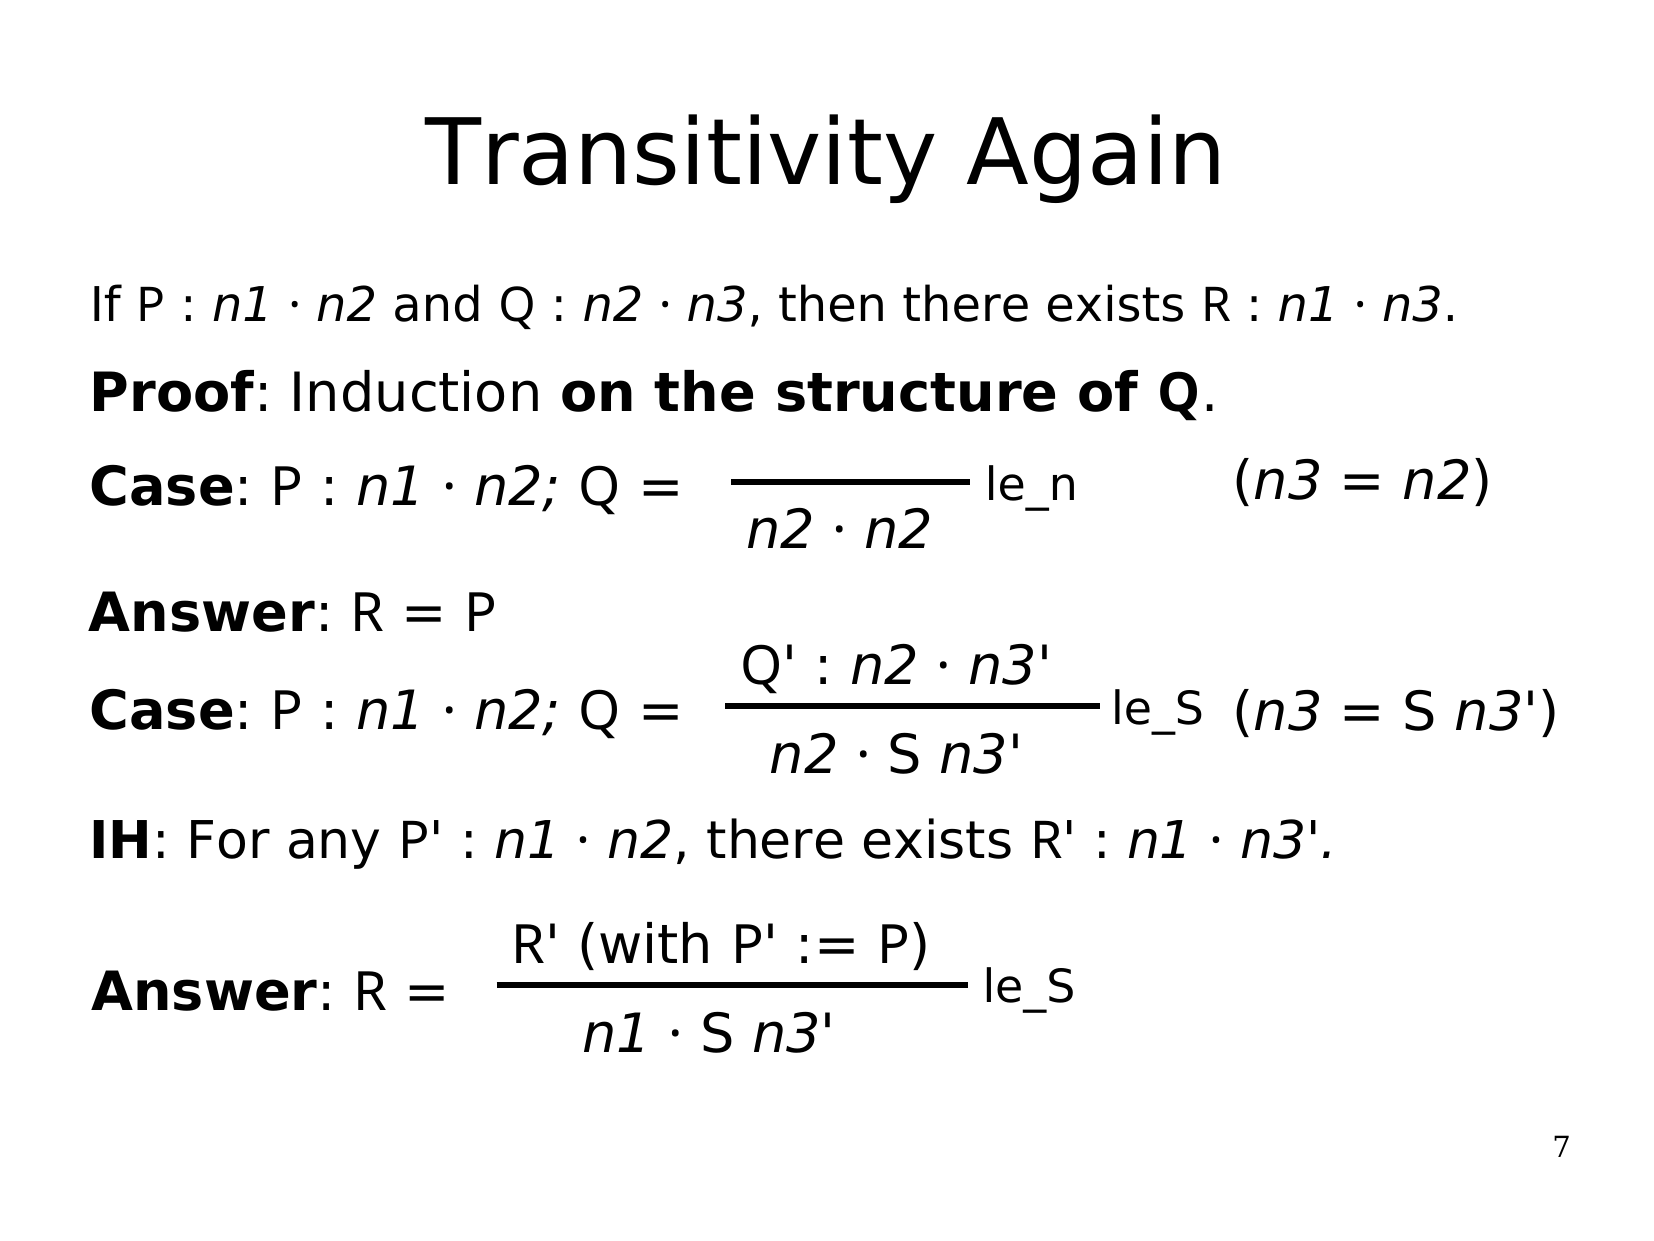

# Transitivity Again
If P : n1 · n2 and Q : n2 · n3, then there exists R : n1 · n3.
Proof: Induction on the structure of Q.
Case: P : n1 · n2; Q =
(n3 = n2)
le_n
n2 · n2
Answer: R = P
Q' : n2 · n3'
le_S
n2 · S n3'
Case: P : n1 · n2; Q =
(n3 = S n3')
IH: For any P' : n1 · n2, there exists R' : n1 · n3'.
R' (with P' := P)
le_S
n1 · S n3'
Answer: R =
7